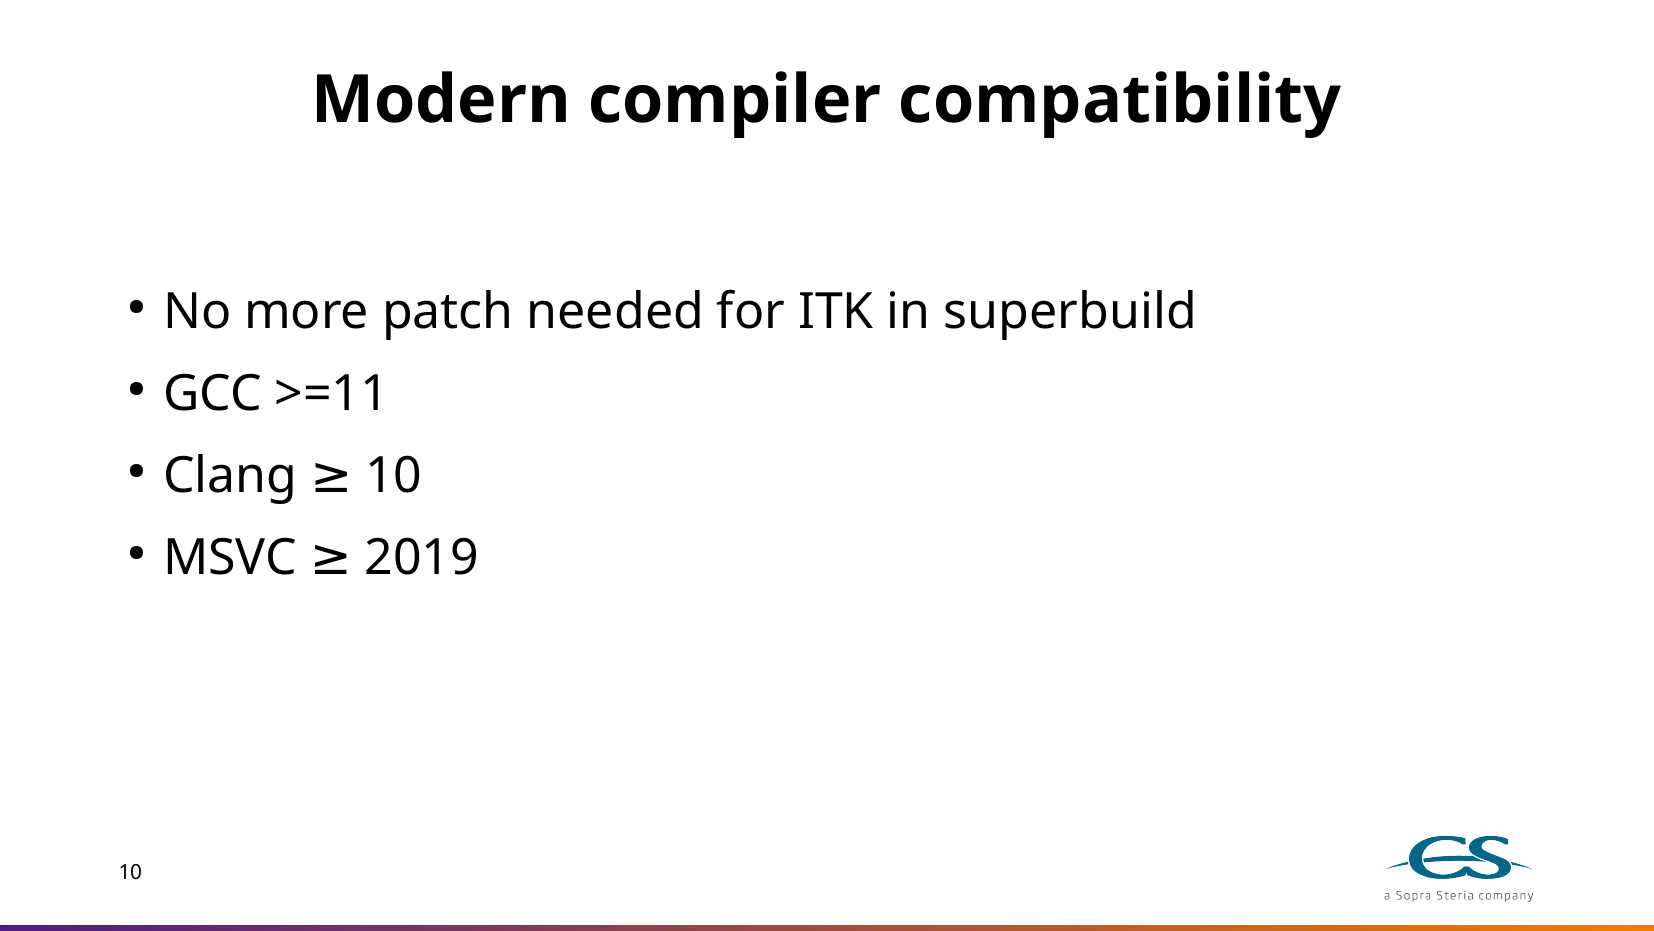

# Modern compiler compatibility
No more patch needed for ITK in superbuild
GCC >=11
Clang ≥ 10
MSVC ≥ 2019